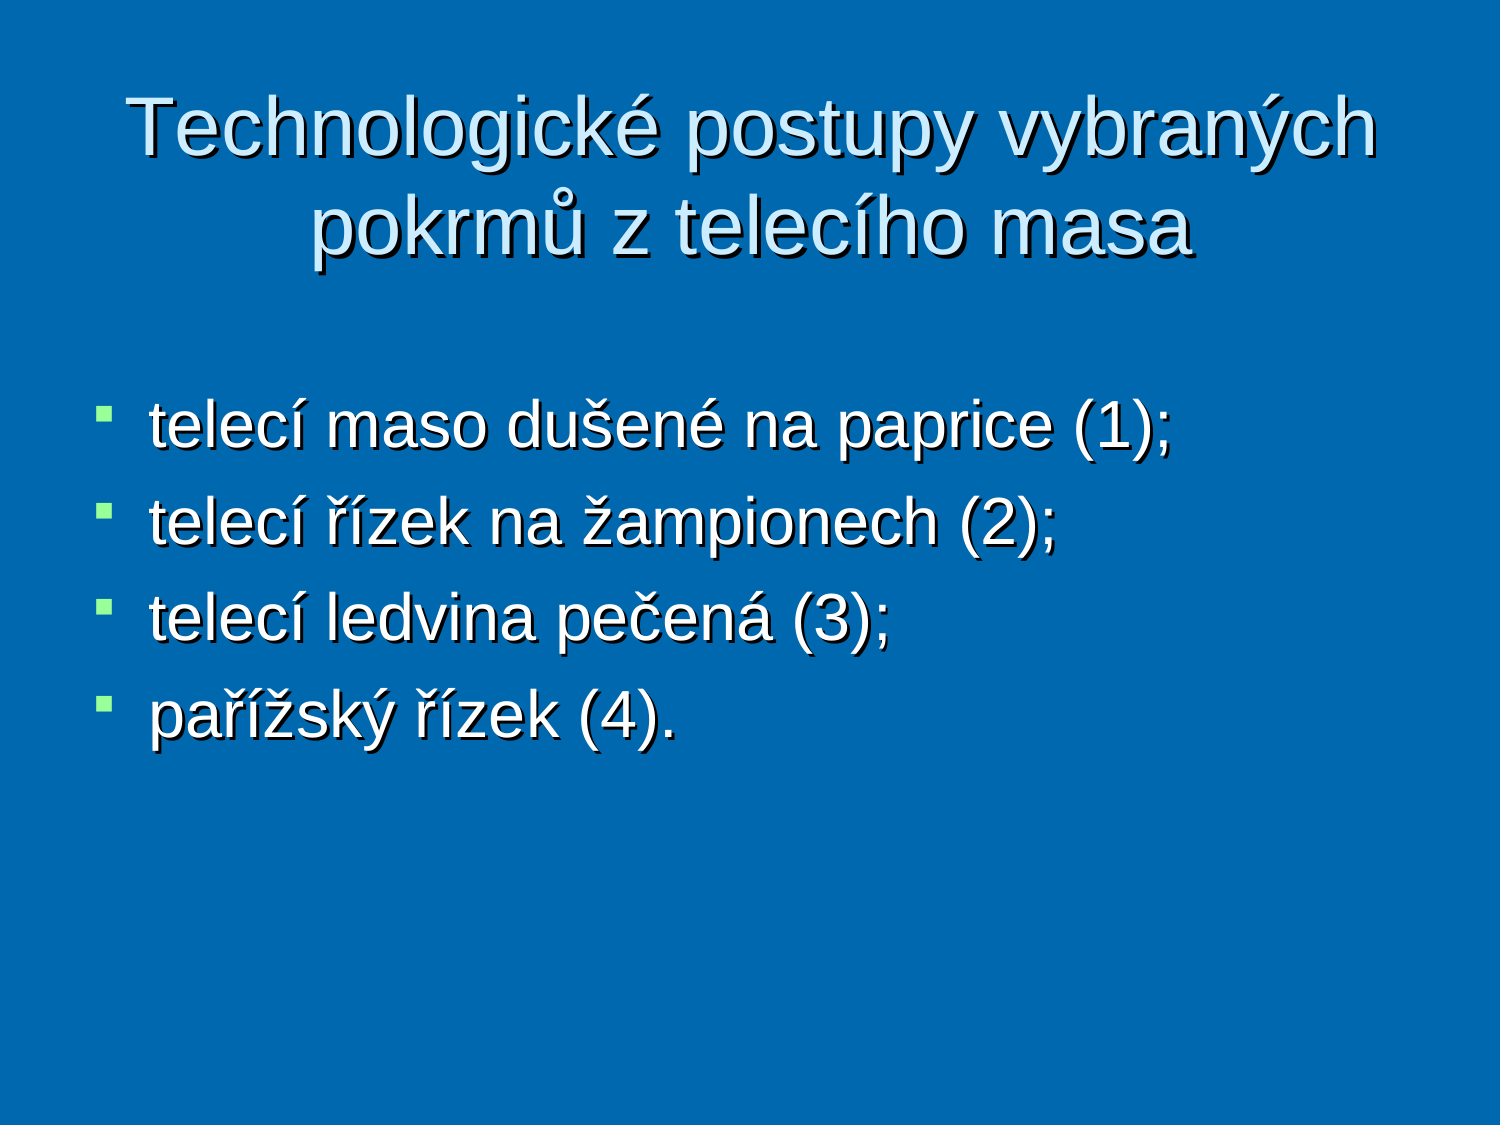

# Technologické postupy vybraných pokrmů z telecího masa
telecí maso dušené na paprice (1);
telecí řízek na žampionech (2);
telecí ledvina pečená (3);
pařížský řízek (4).